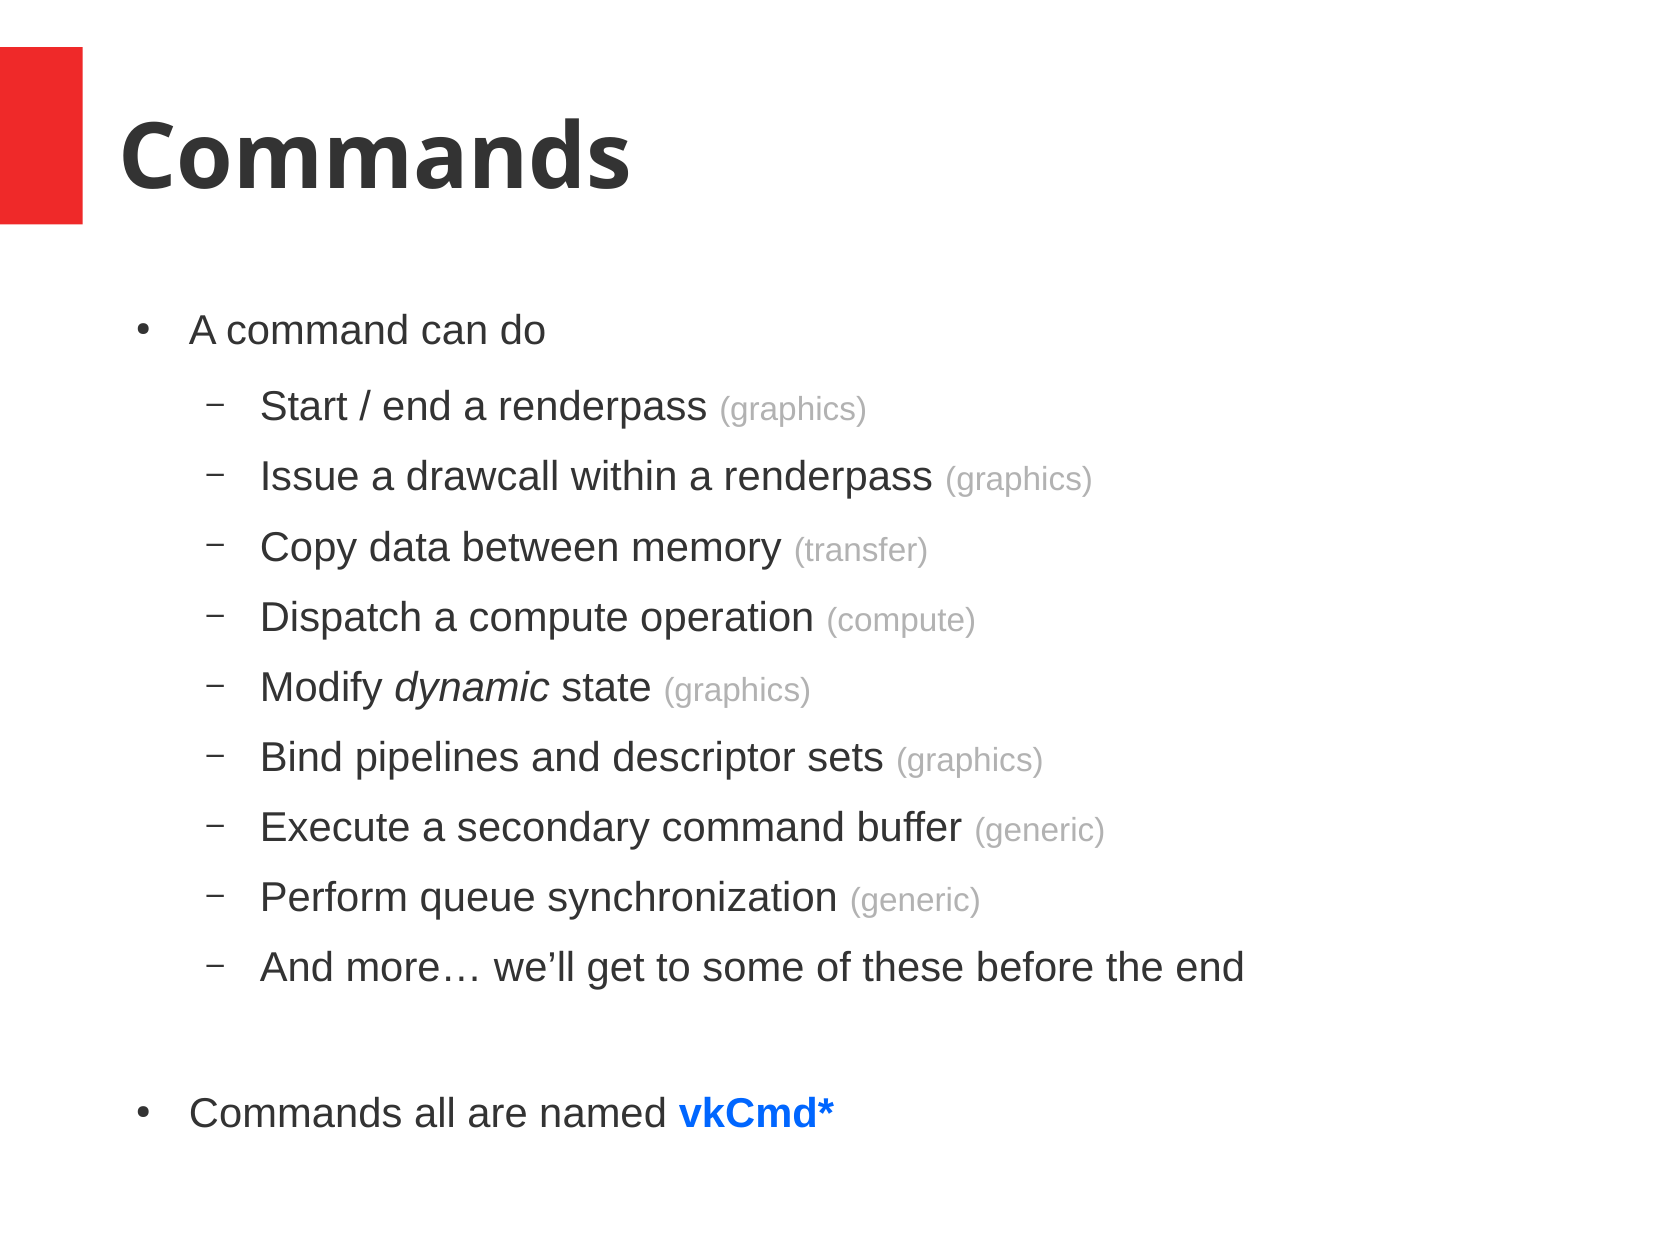

# Commands
A command can do
Start / end a renderpass (graphics)
Issue a drawcall within a renderpass (graphics)
Copy data between memory (transfer)
Dispatch a compute operation (compute)
Modify dynamic state (graphics)
Bind pipelines and descriptor sets (graphics)
Execute a secondary command buffer (generic)
Perform queue synchronization (generic)
And more… we’ll get to some of these before the end
Commands all are named vkCmd*